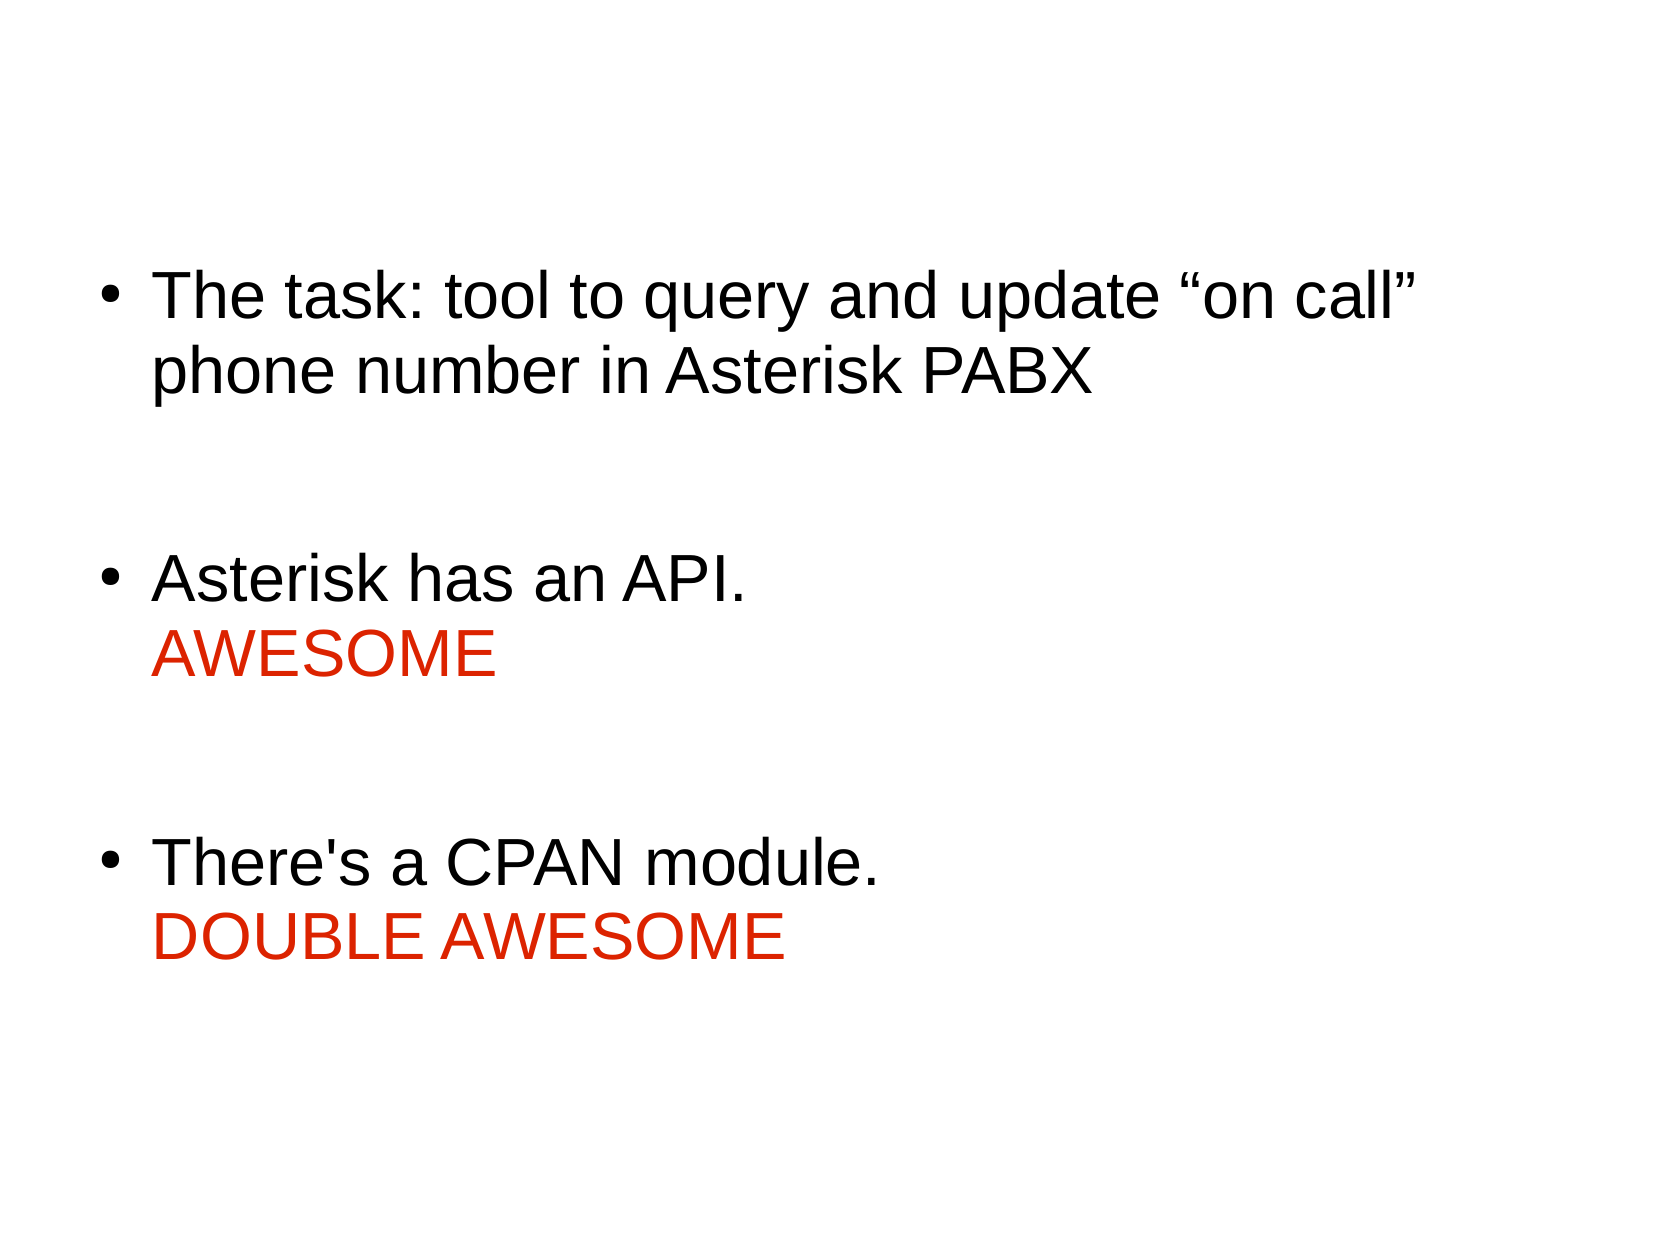

#
The task: tool to query and update “on call” phone number in Asterisk PABX
Asterisk has an API.
AWESOME
There's a CPAN module.
DOUBLE AWESOME